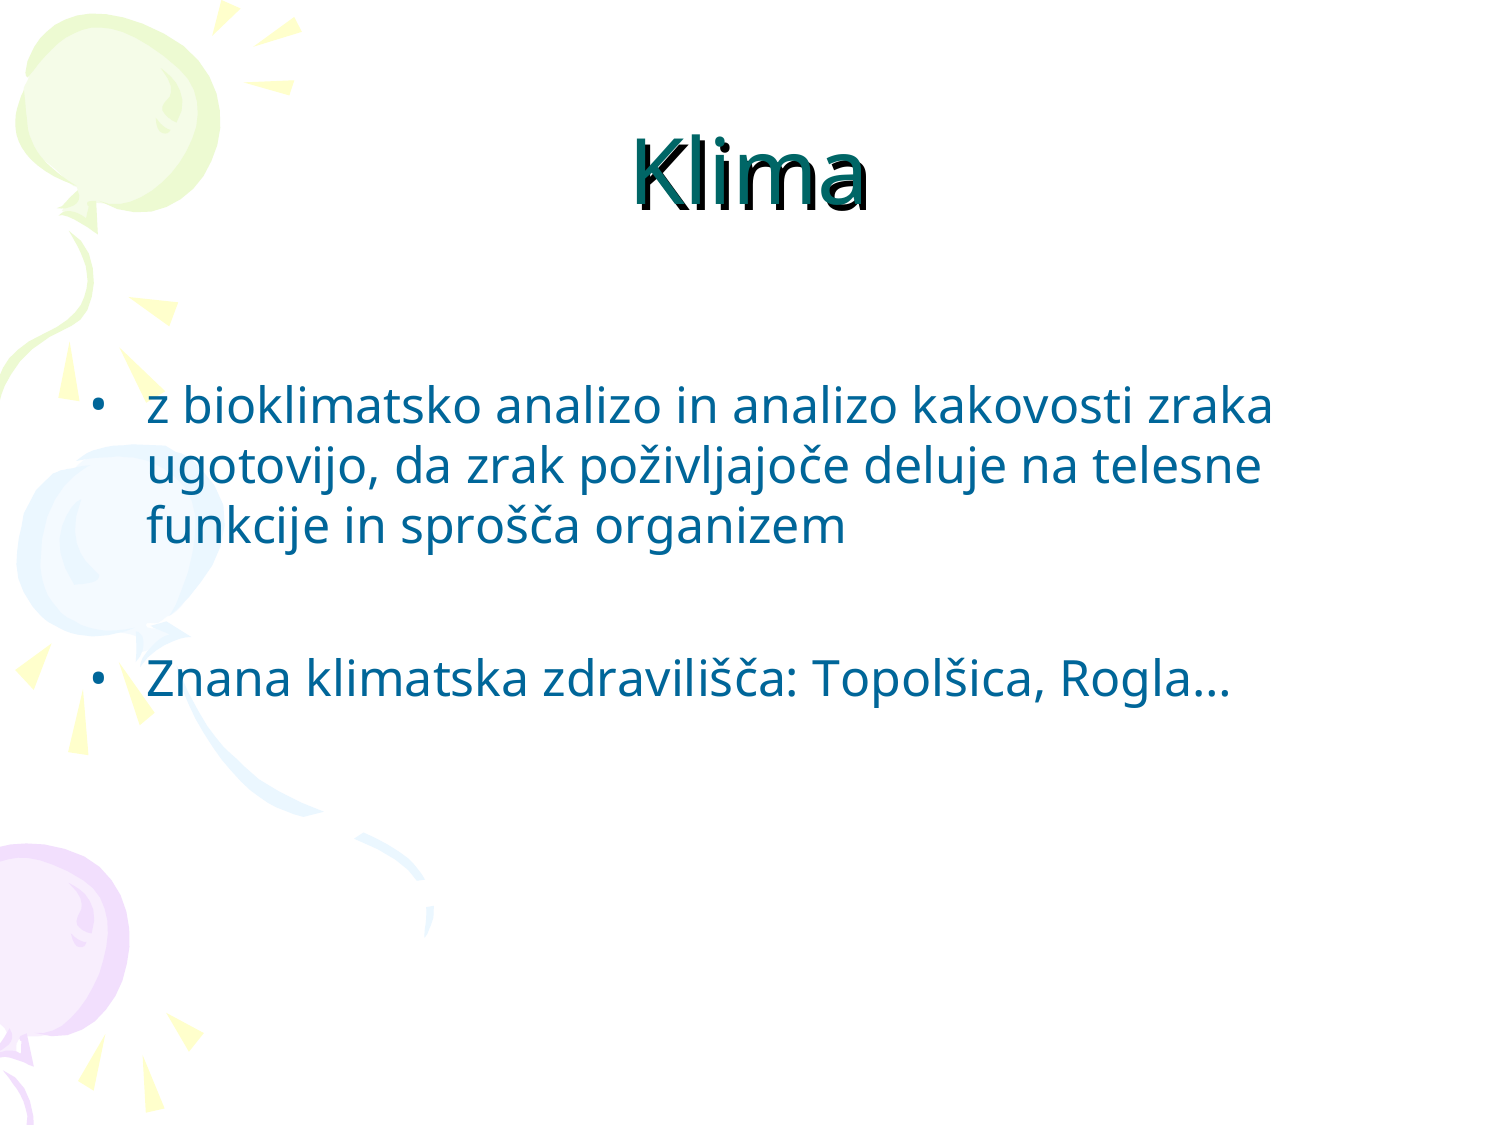

# Klima
z bioklimatsko analizo in analizo kakovosti zraka ugotovijo, da zrak poživljajoče deluje na telesne funkcije in sprošča organizem
Znana klimatska zdravilišča: Topolšica, Rogla…